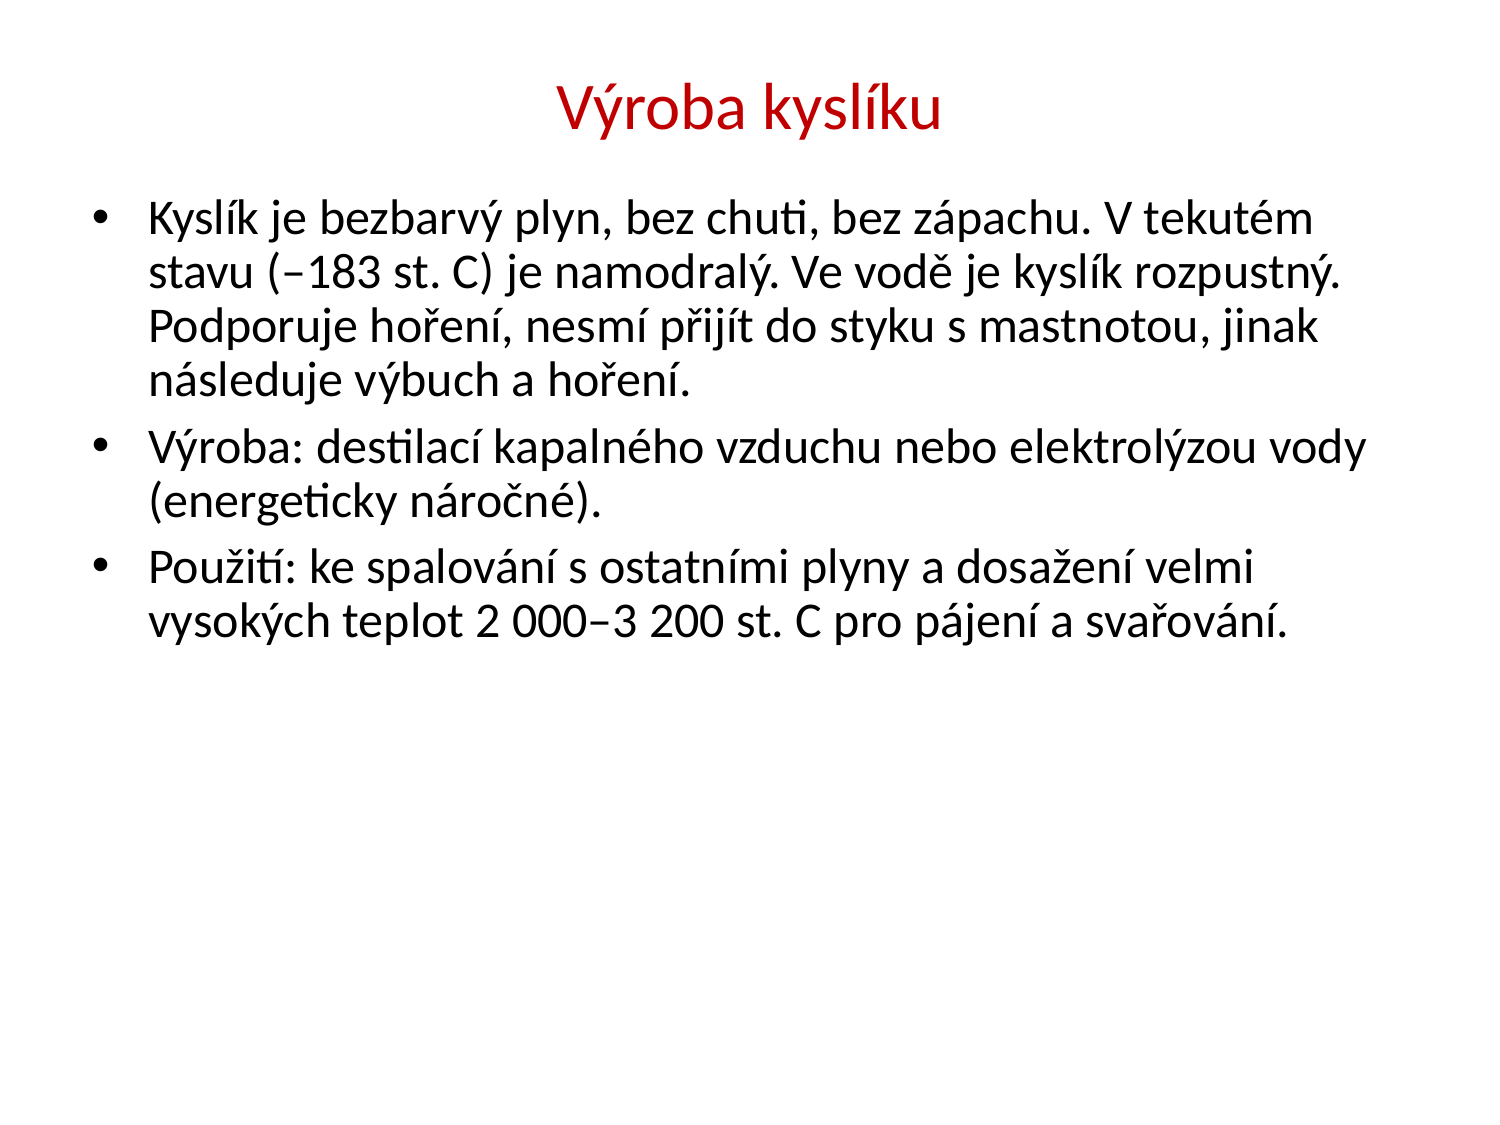

# Výroba kyslíku
Kyslík je bezbarvý plyn, bez chuti, bez zápachu. V tekutém stavu (–183 st. C) je namodralý. Ve vodě je kyslík rozpustný. Podporuje hoření, nesmí přijít do styku s mastnotou, jinak následuje výbuch a hoření.
Výroba: destilací kapalného vzduchu nebo elektrolýzou vody (energeticky náročné).
Použití: ke spalování s ostatními plyny a dosažení velmi vysokých teplot 2 000–3 200 st. C pro pájení a svařování.